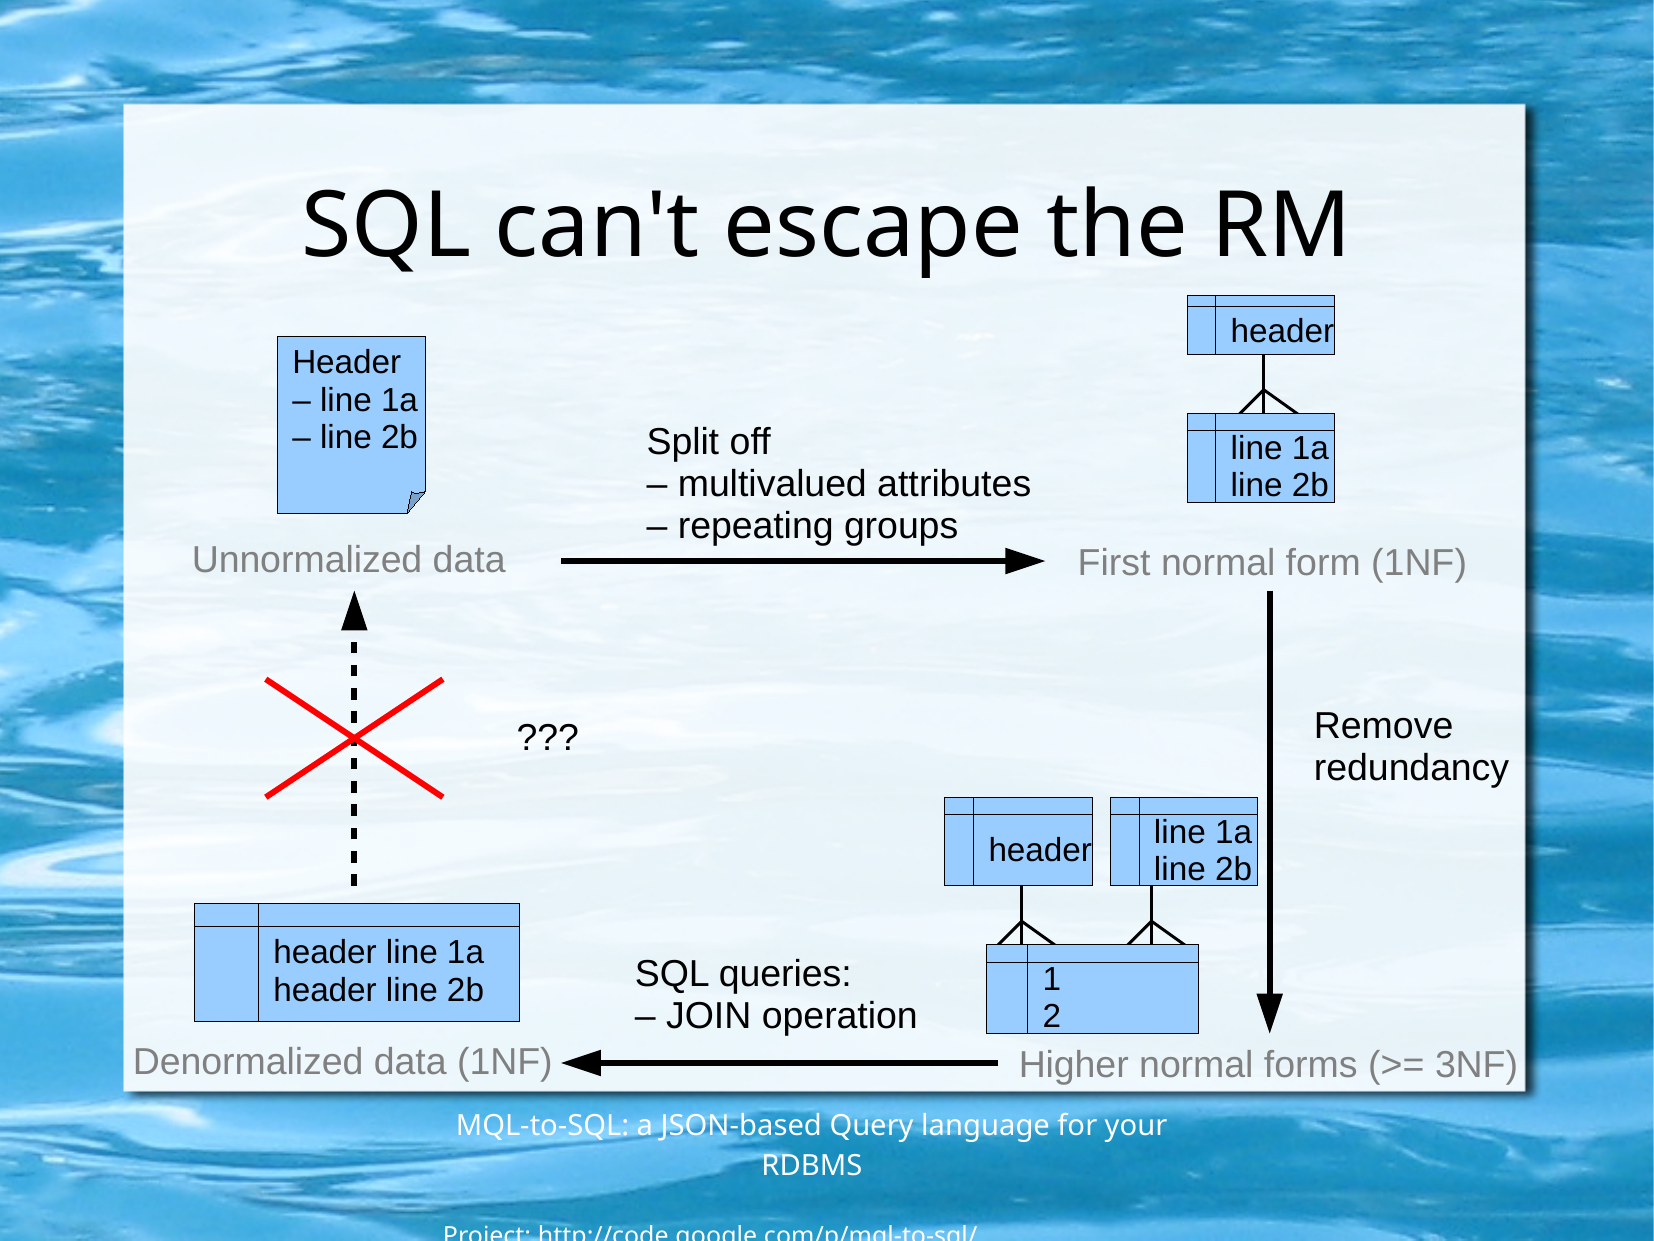

# SQL can't escape the RM
header
Header
– line 1a
– line 2b
Split off
– multivalued attributes
– repeating groups
line 1a
line 2b
Unnormalized data
First normal form (1NF)
Remove
redundancy
???
header
line 1a
line 2b
header line 1a
header line 2b
SQL queries:
– JOIN operation
1
2
Denormalized data (1NF)
Higher normal forms (>= 3NF)